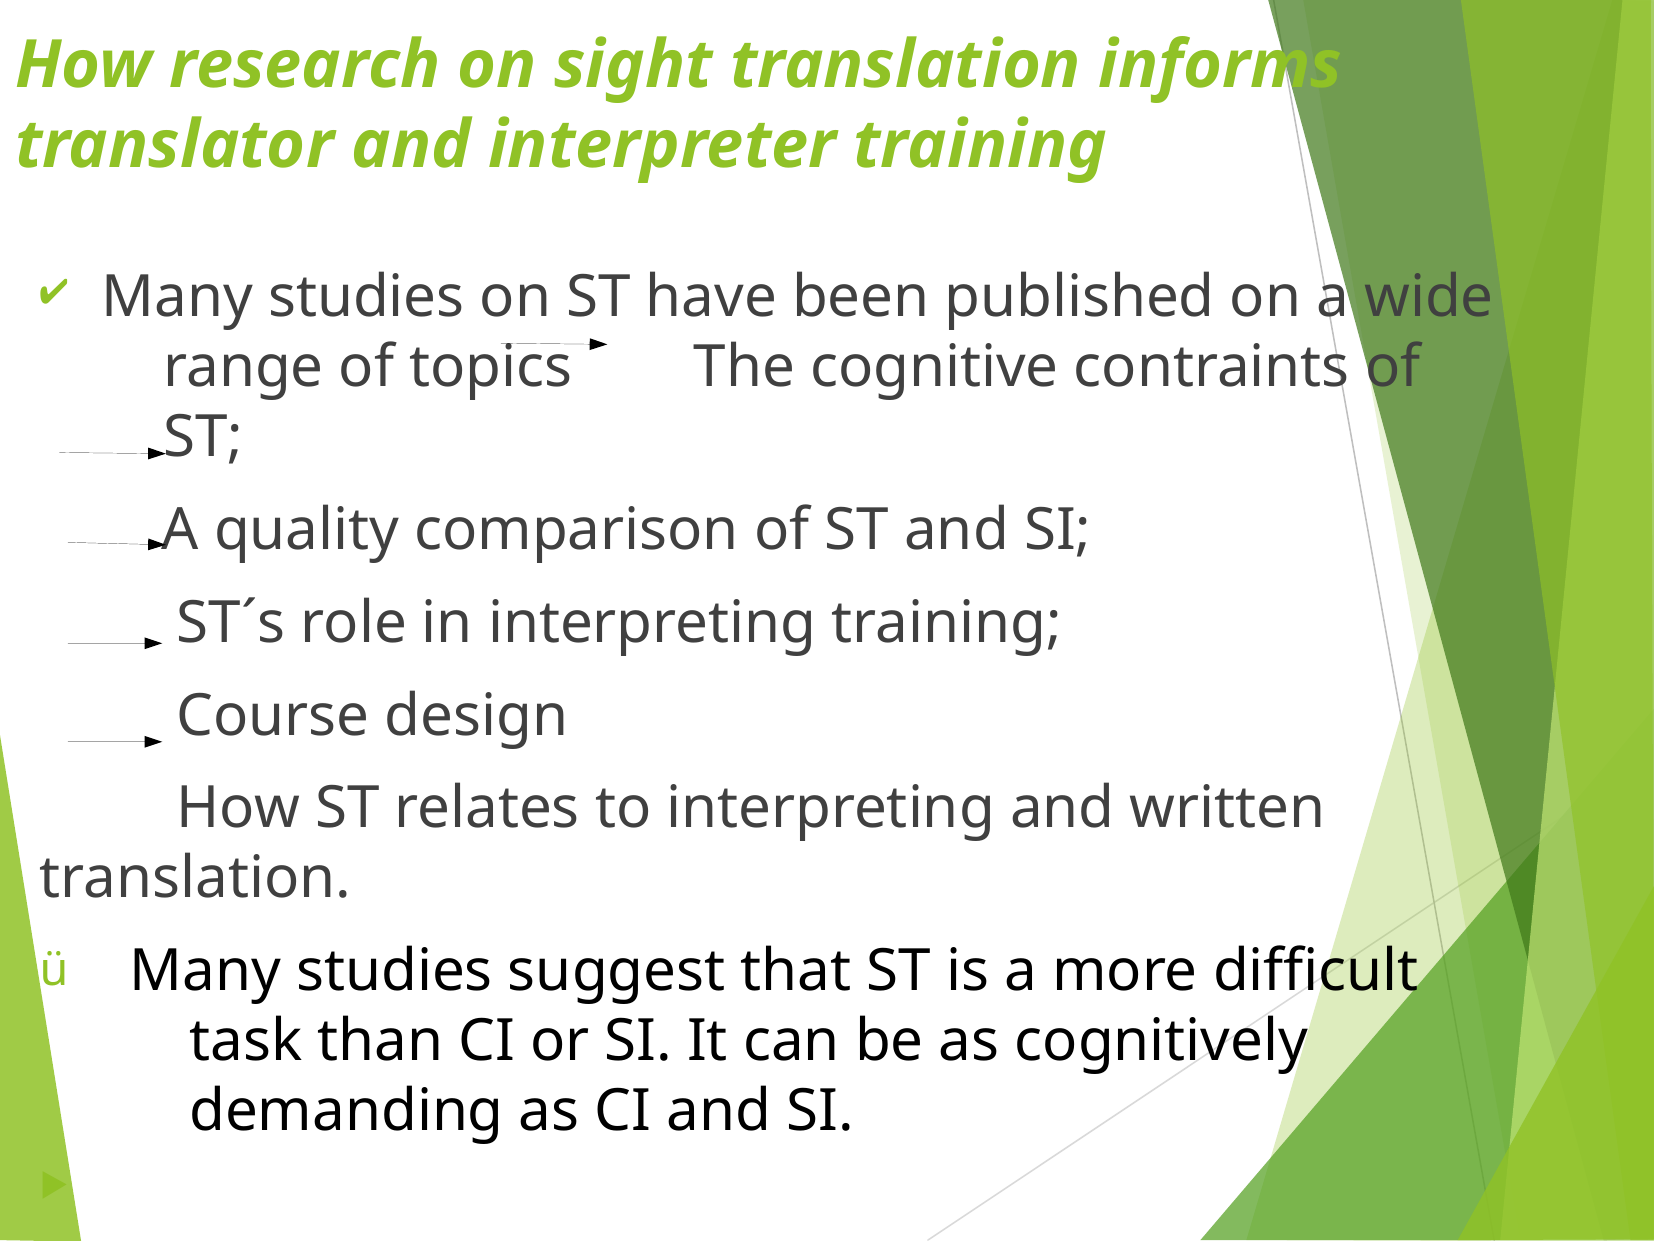

# How research on sight translation informs translator and interpreter training
Many studies on ST have been published on a wide range of topics        The cognitive contraints of ST;
        A quality comparison of ST and SI;
         ST´s role in interpreting training;
         Course design
         How ST relates to interpreting and written translation.
 Many studies suggest that ST is a more difficult task than CI or SI. It can be as cognitively demanding as CI and SI.